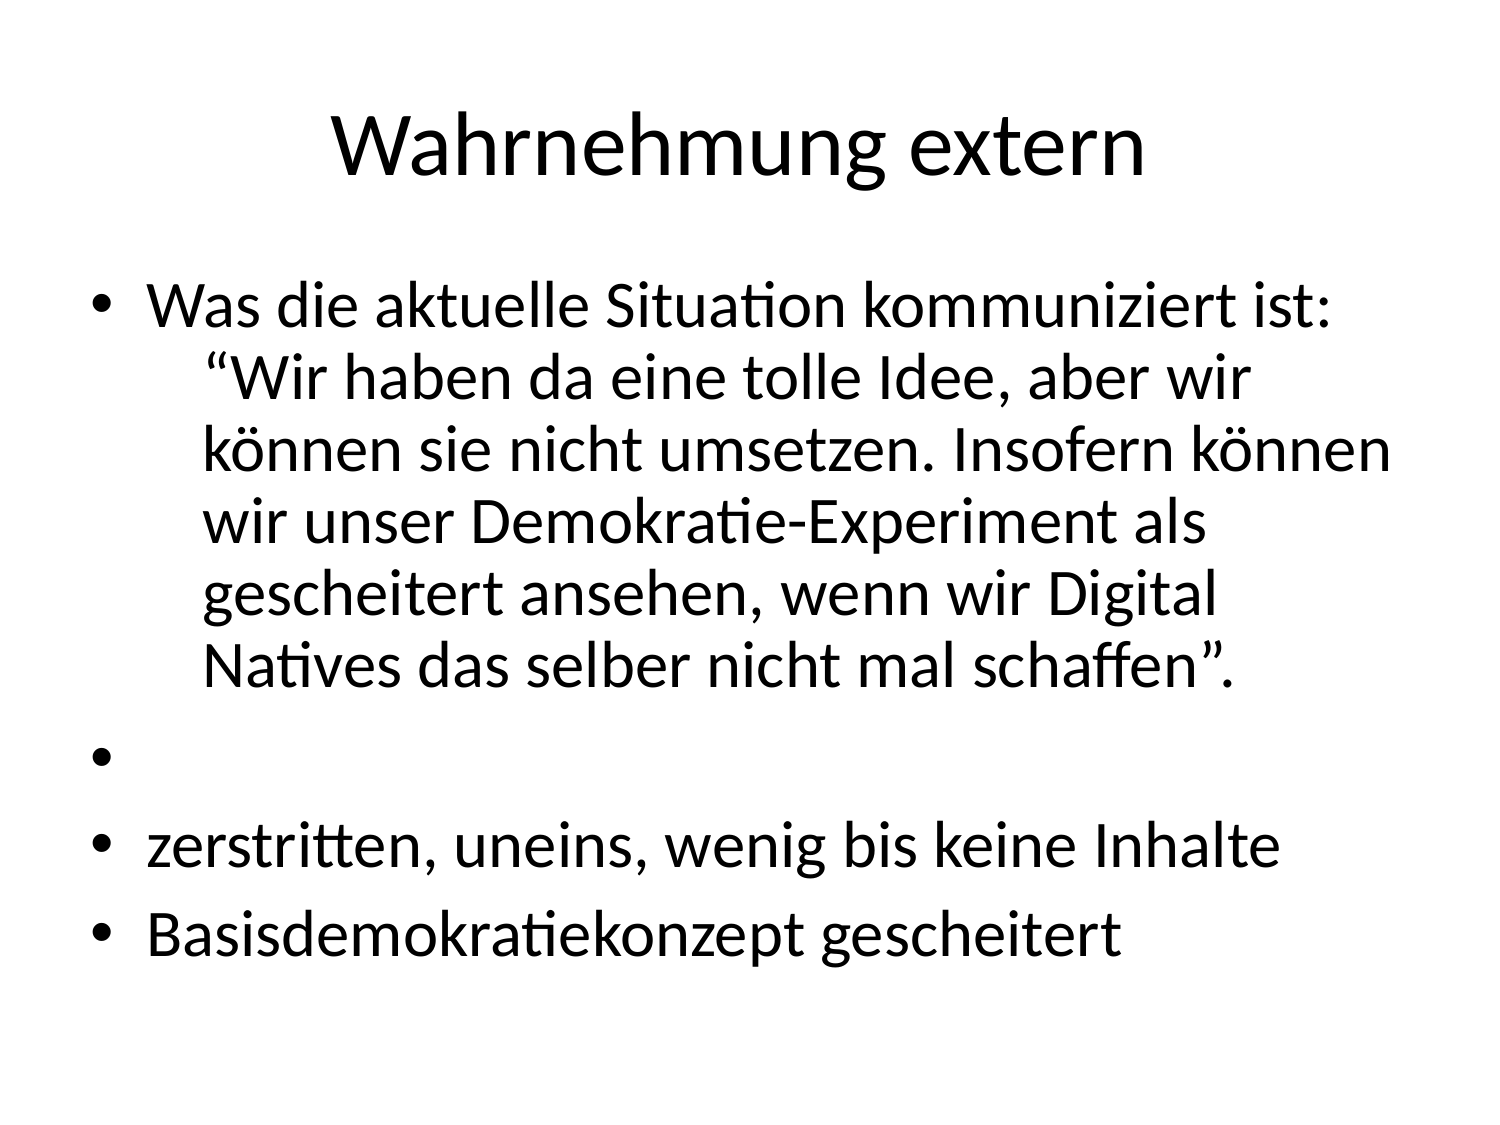

# Wahrnehmung extern
Was die aktuelle Situation kommuniziert ist: “Wir haben da eine tolle Idee, aber wir können sie nicht umsetzen. Insofern können wir unser Demokratie-Experiment als gescheitert ansehen, wenn wir Digital Natives das selber nicht mal schaffen”.
zerstritten, uneins, wenig bis keine Inhalte
Basisdemokratiekonzept gescheitert